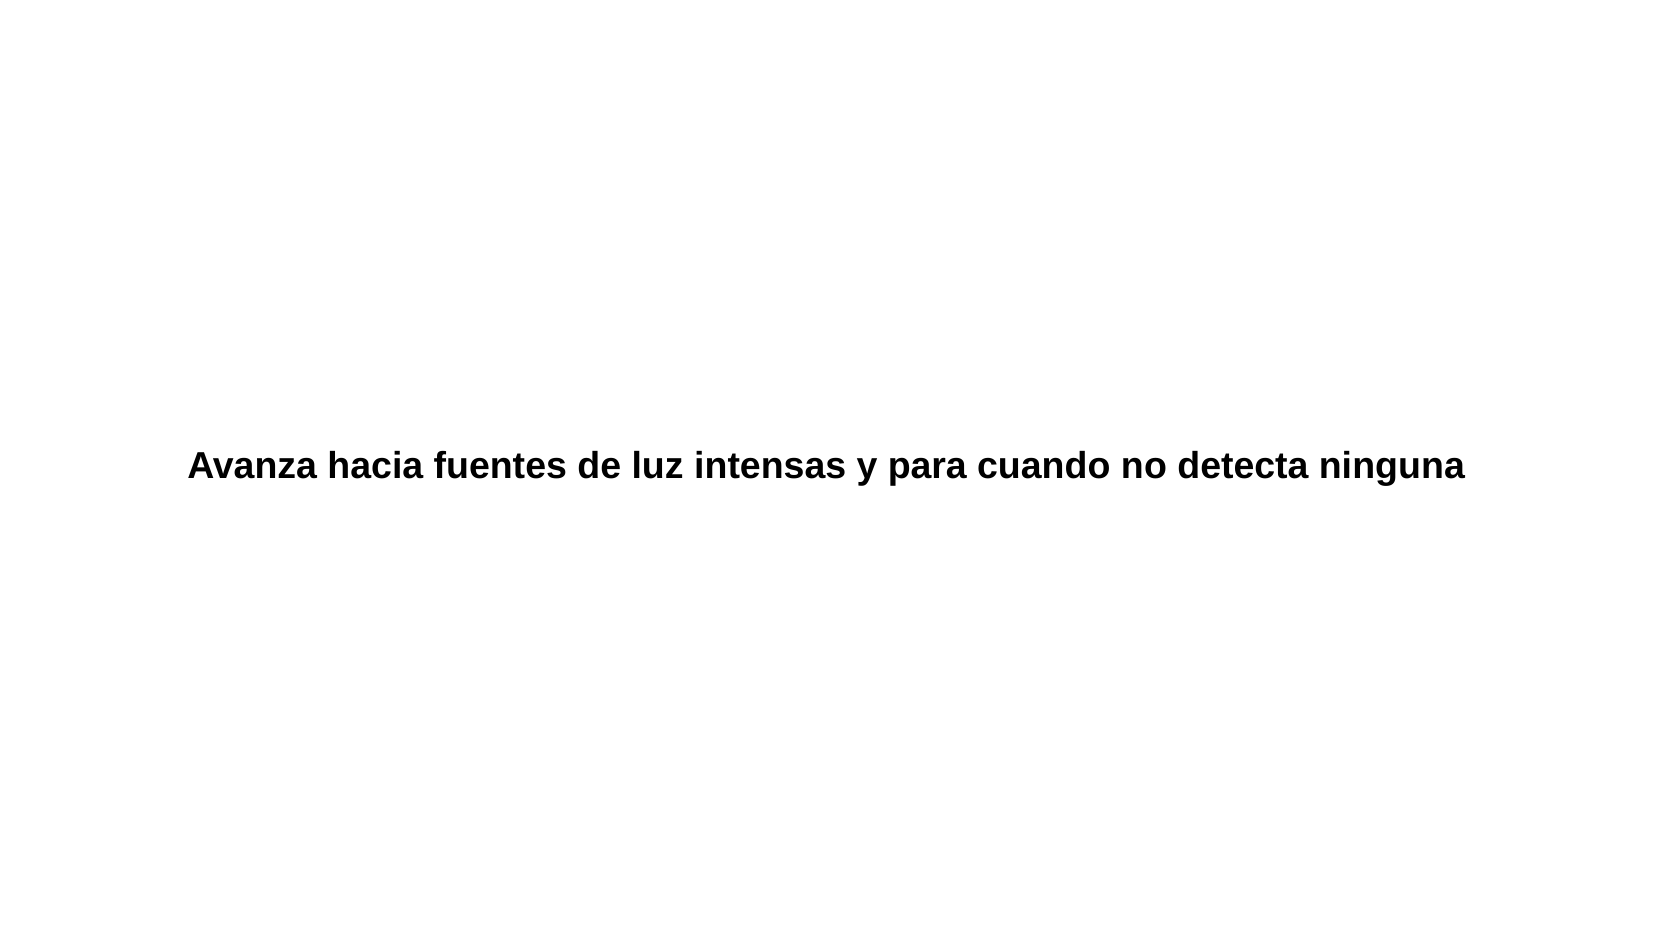

Avanza hacia fuentes de luz intensas y para cuando no detecta ninguna